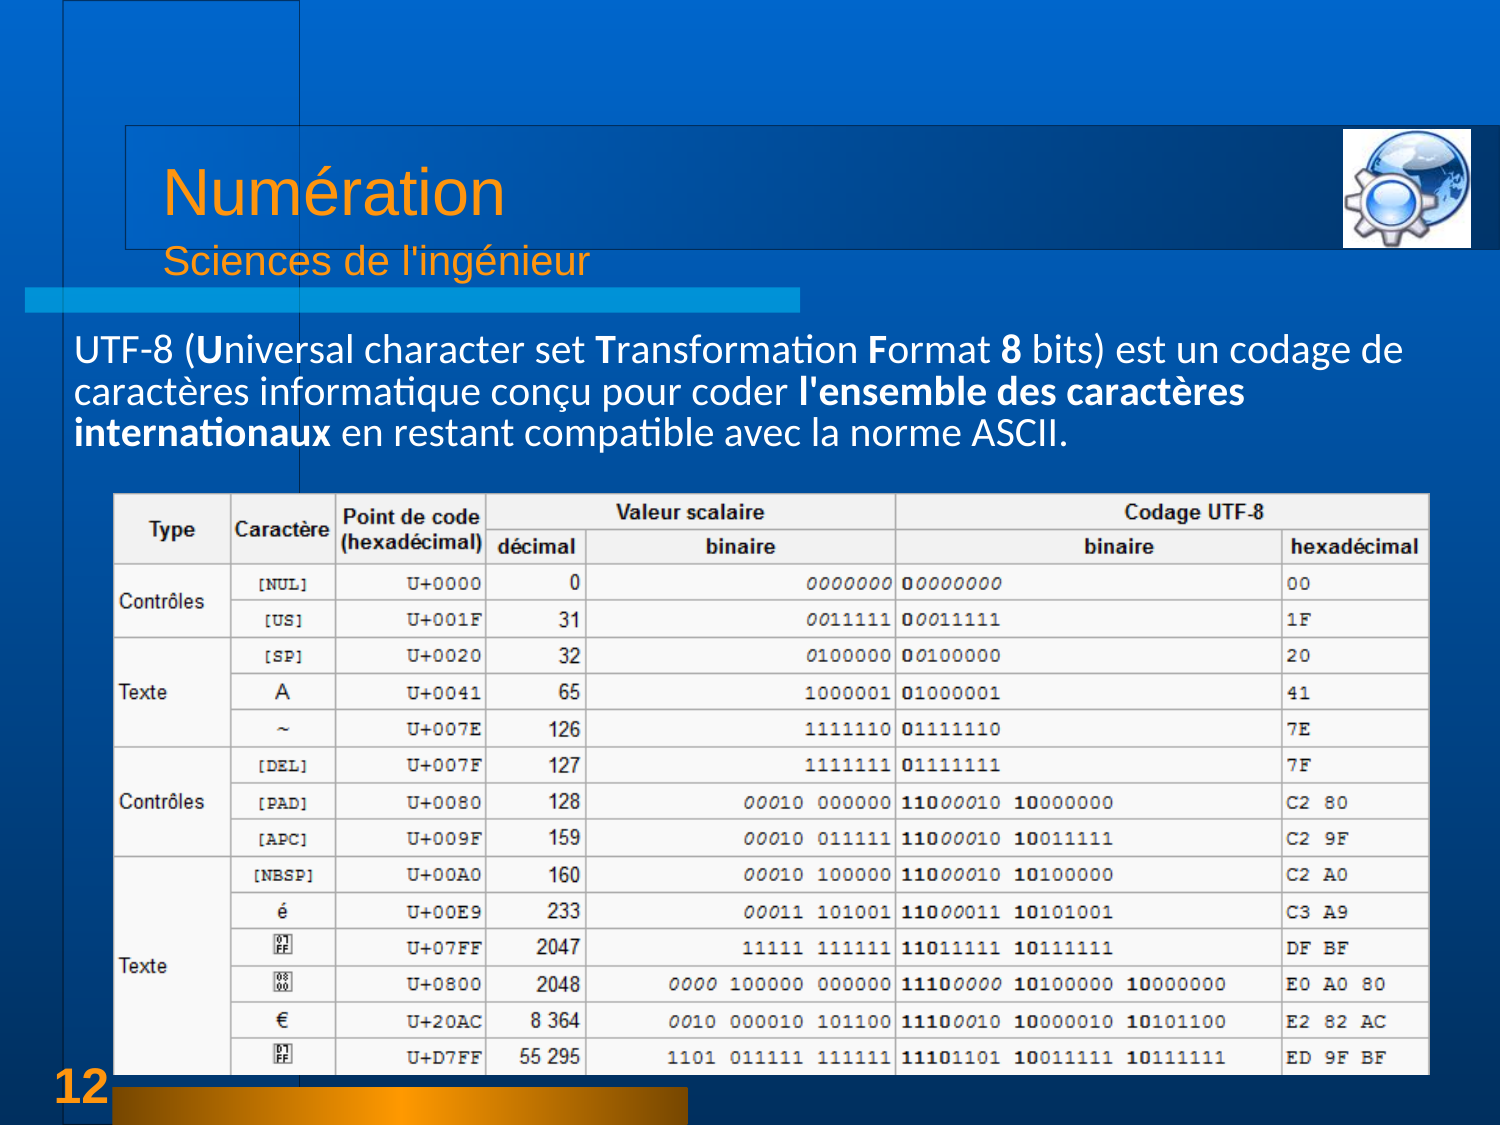

UTF-8 (Universal character set Transformation Format 8 bits) est un codage de caractères informatique conçu pour coder l'ensemble des caractères internationaux en restant compatible avec la norme ASCII.